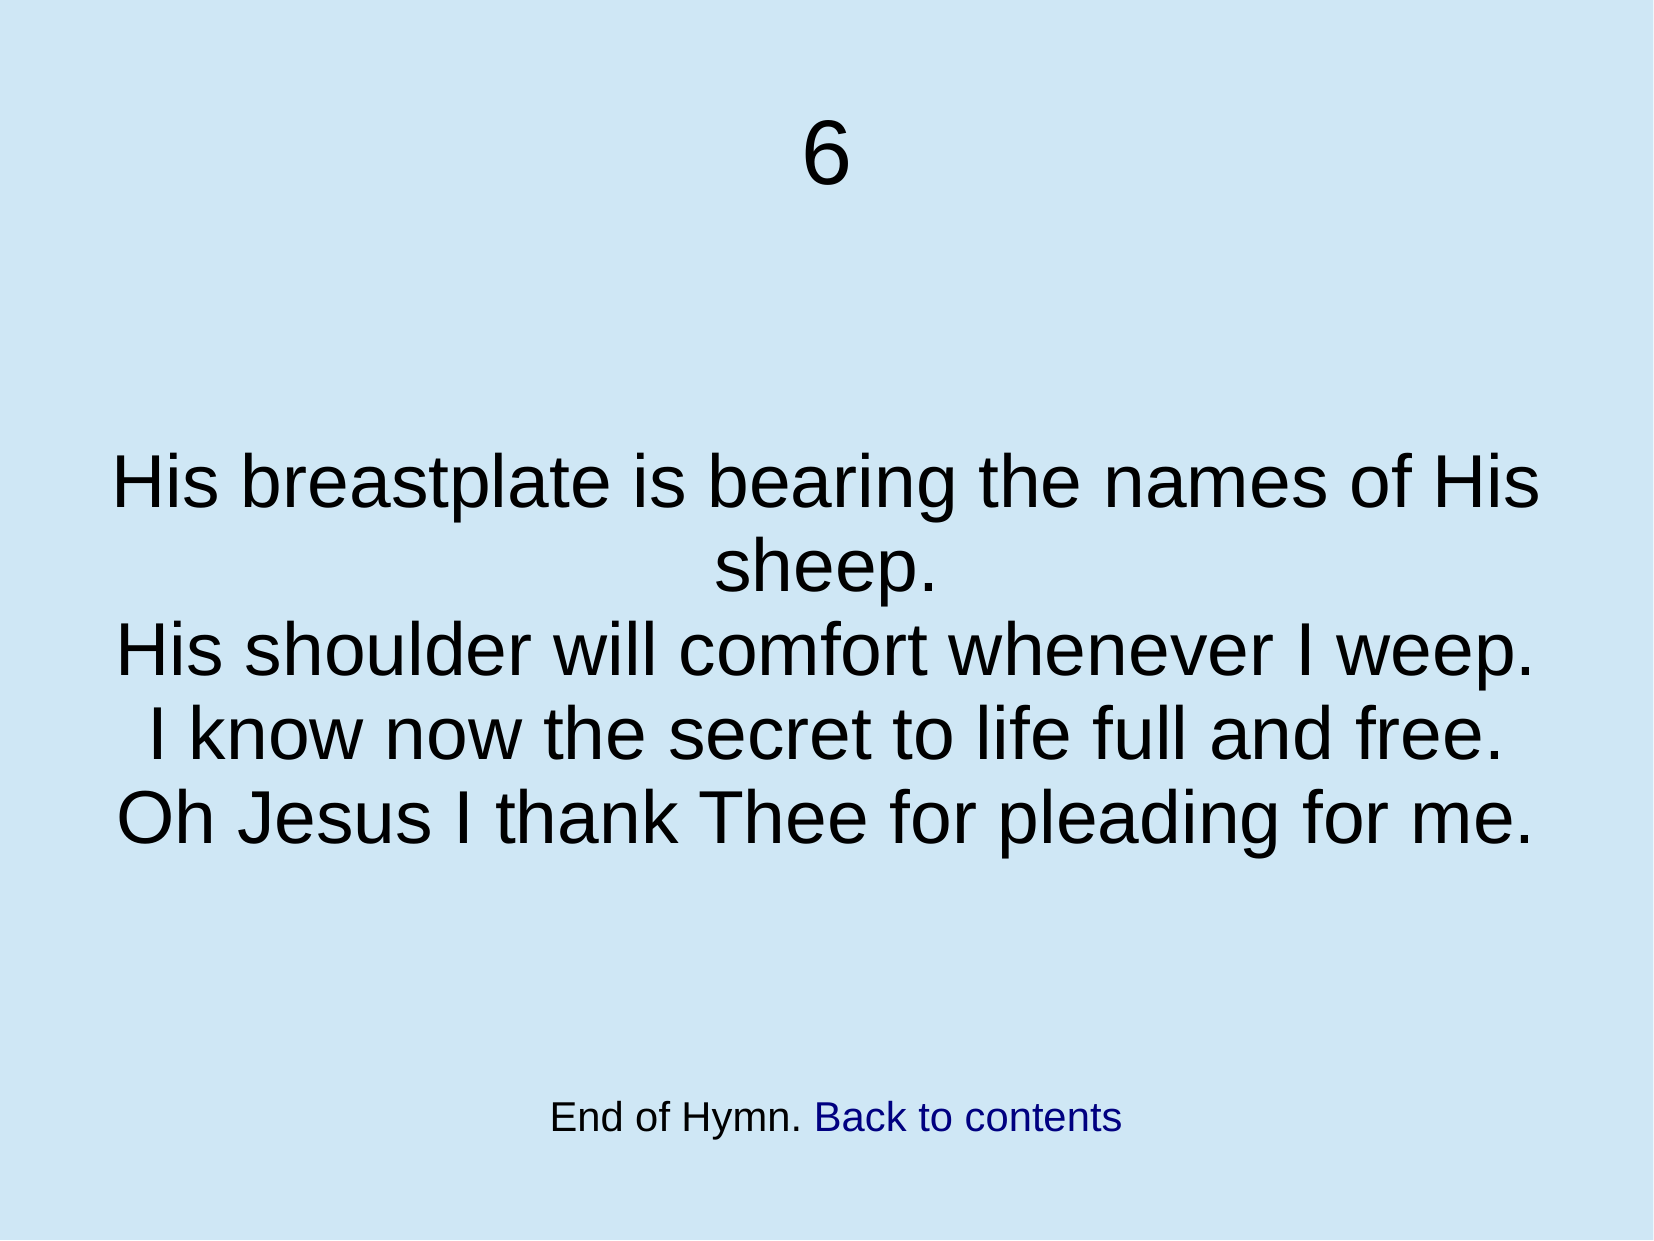

# 6
His breastplate is bearing the names of His sheep.
His shoulder will comfort whenever I weep.
I know now the secret to life full and free.
Oh Jesus I thank Thee for pleading for me.
 End of Hymn. Back to contents